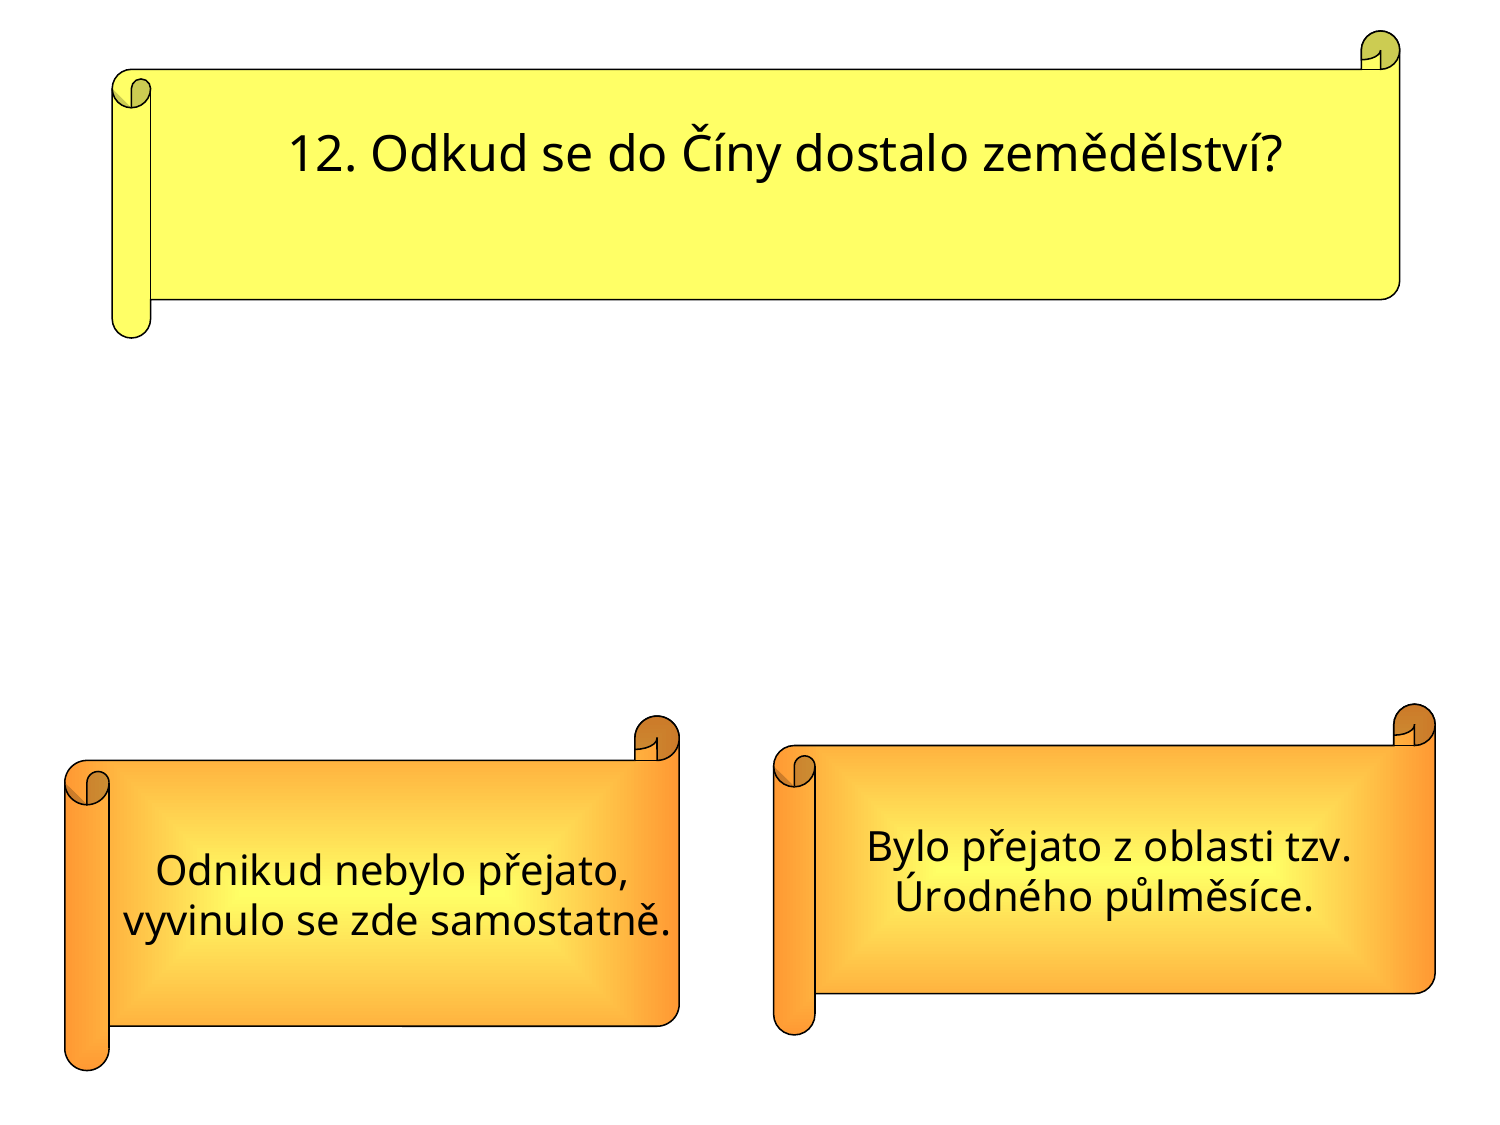

12. Odkud se do Číny dostalo zemědělství?
 Bylo přejato z oblasti tzv.
Úrodného půlměsíce.
Odnikud nebylo přejato,
vyvinulo se zde samostatně.